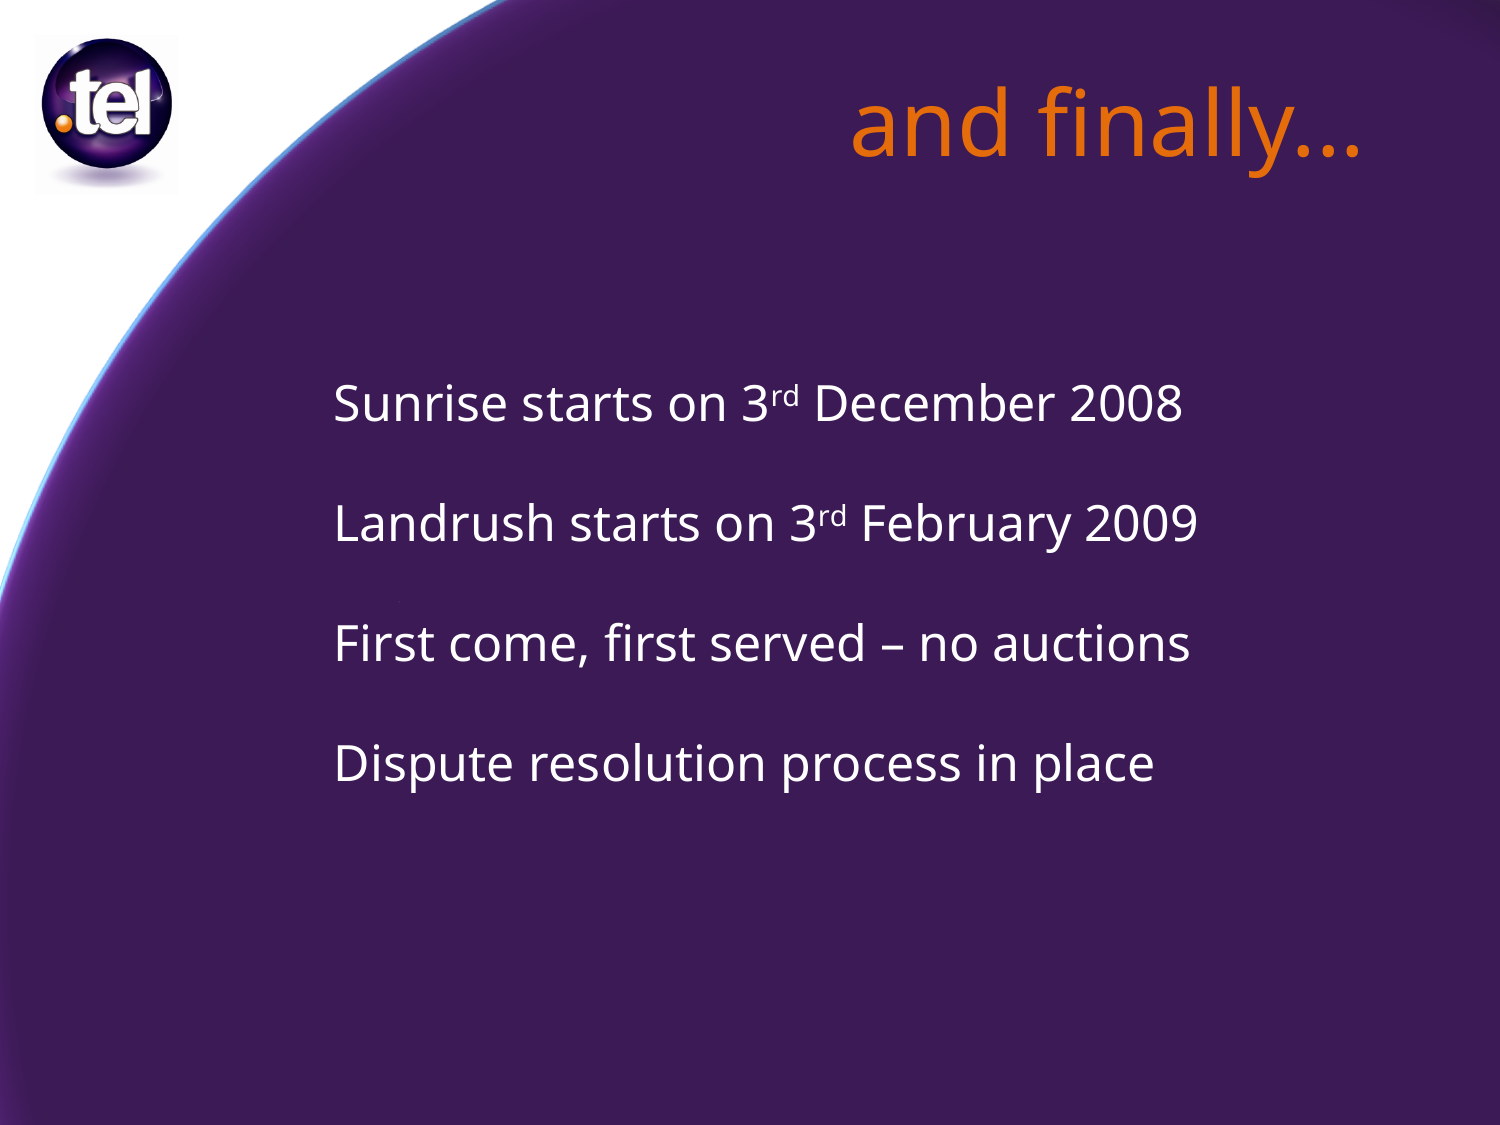

# and finally...
 Sunrise starts on 3rd December 2008
 Landrush starts on 3rd February 2009
 First come, first served – no auctions
 Dispute resolution process in place